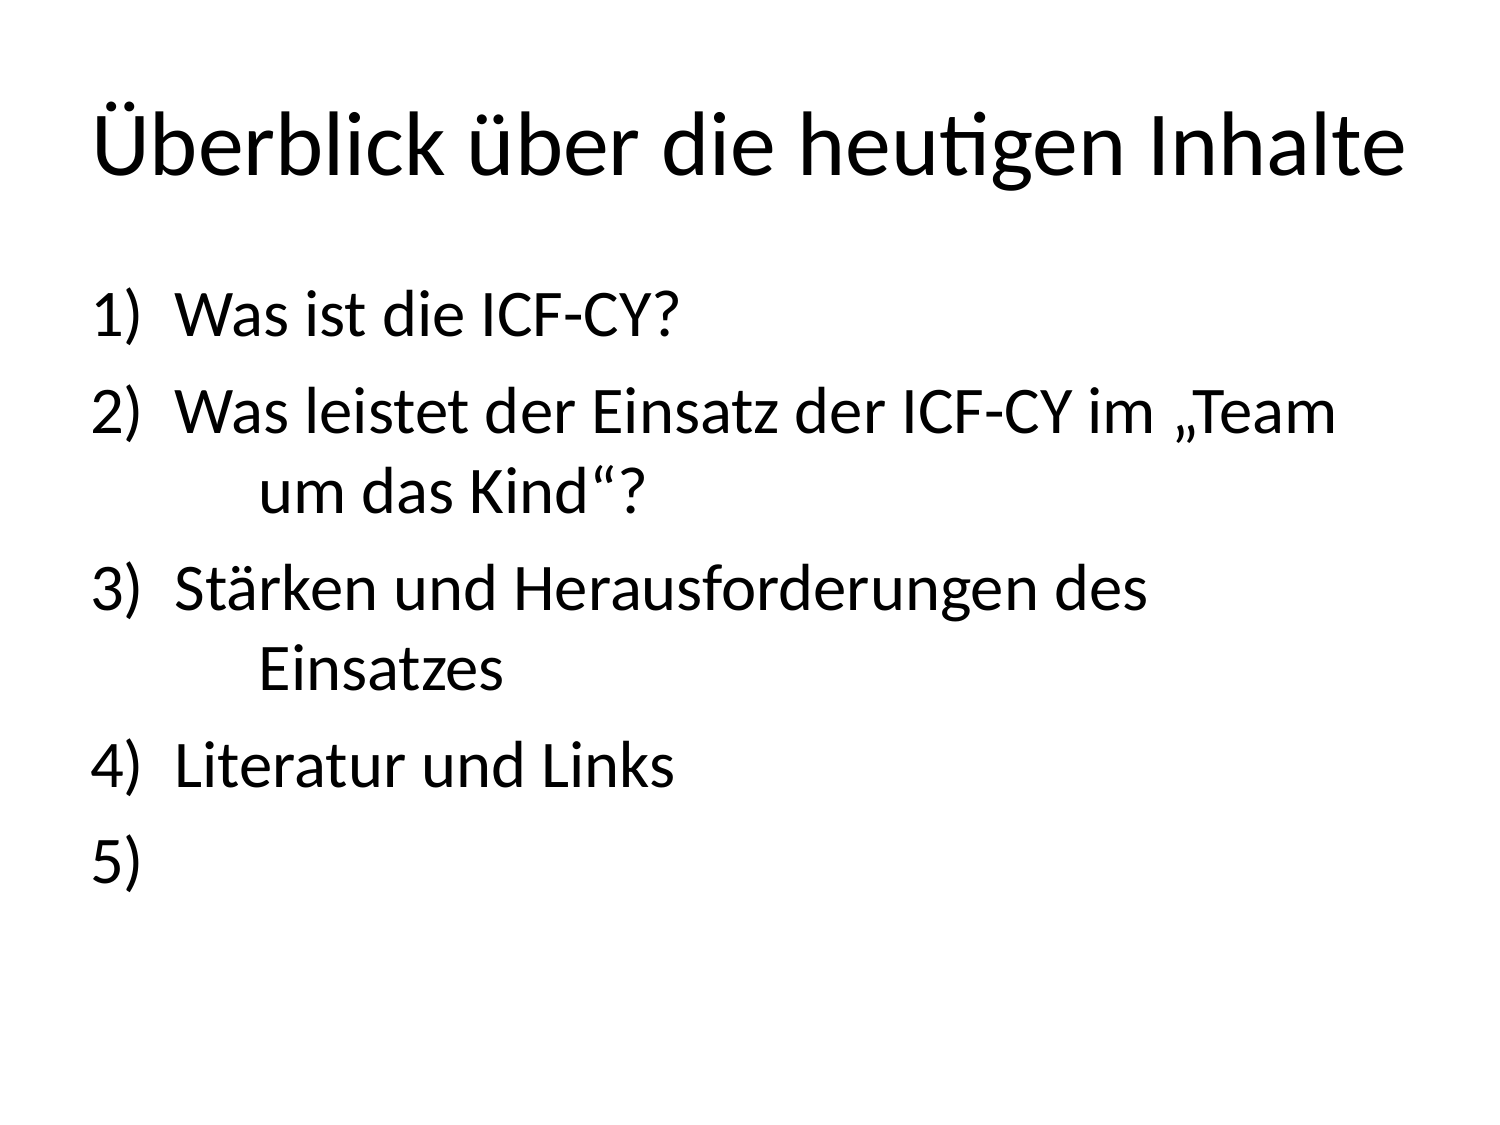

# Überblick über die heutigen Inhalte
Was ist die ICF-CY?
Was leistet der Einsatz der ICF-CY im „Team um das Kind“?
Stärken und Herausforderungen des Einsatzes
Literatur und Links